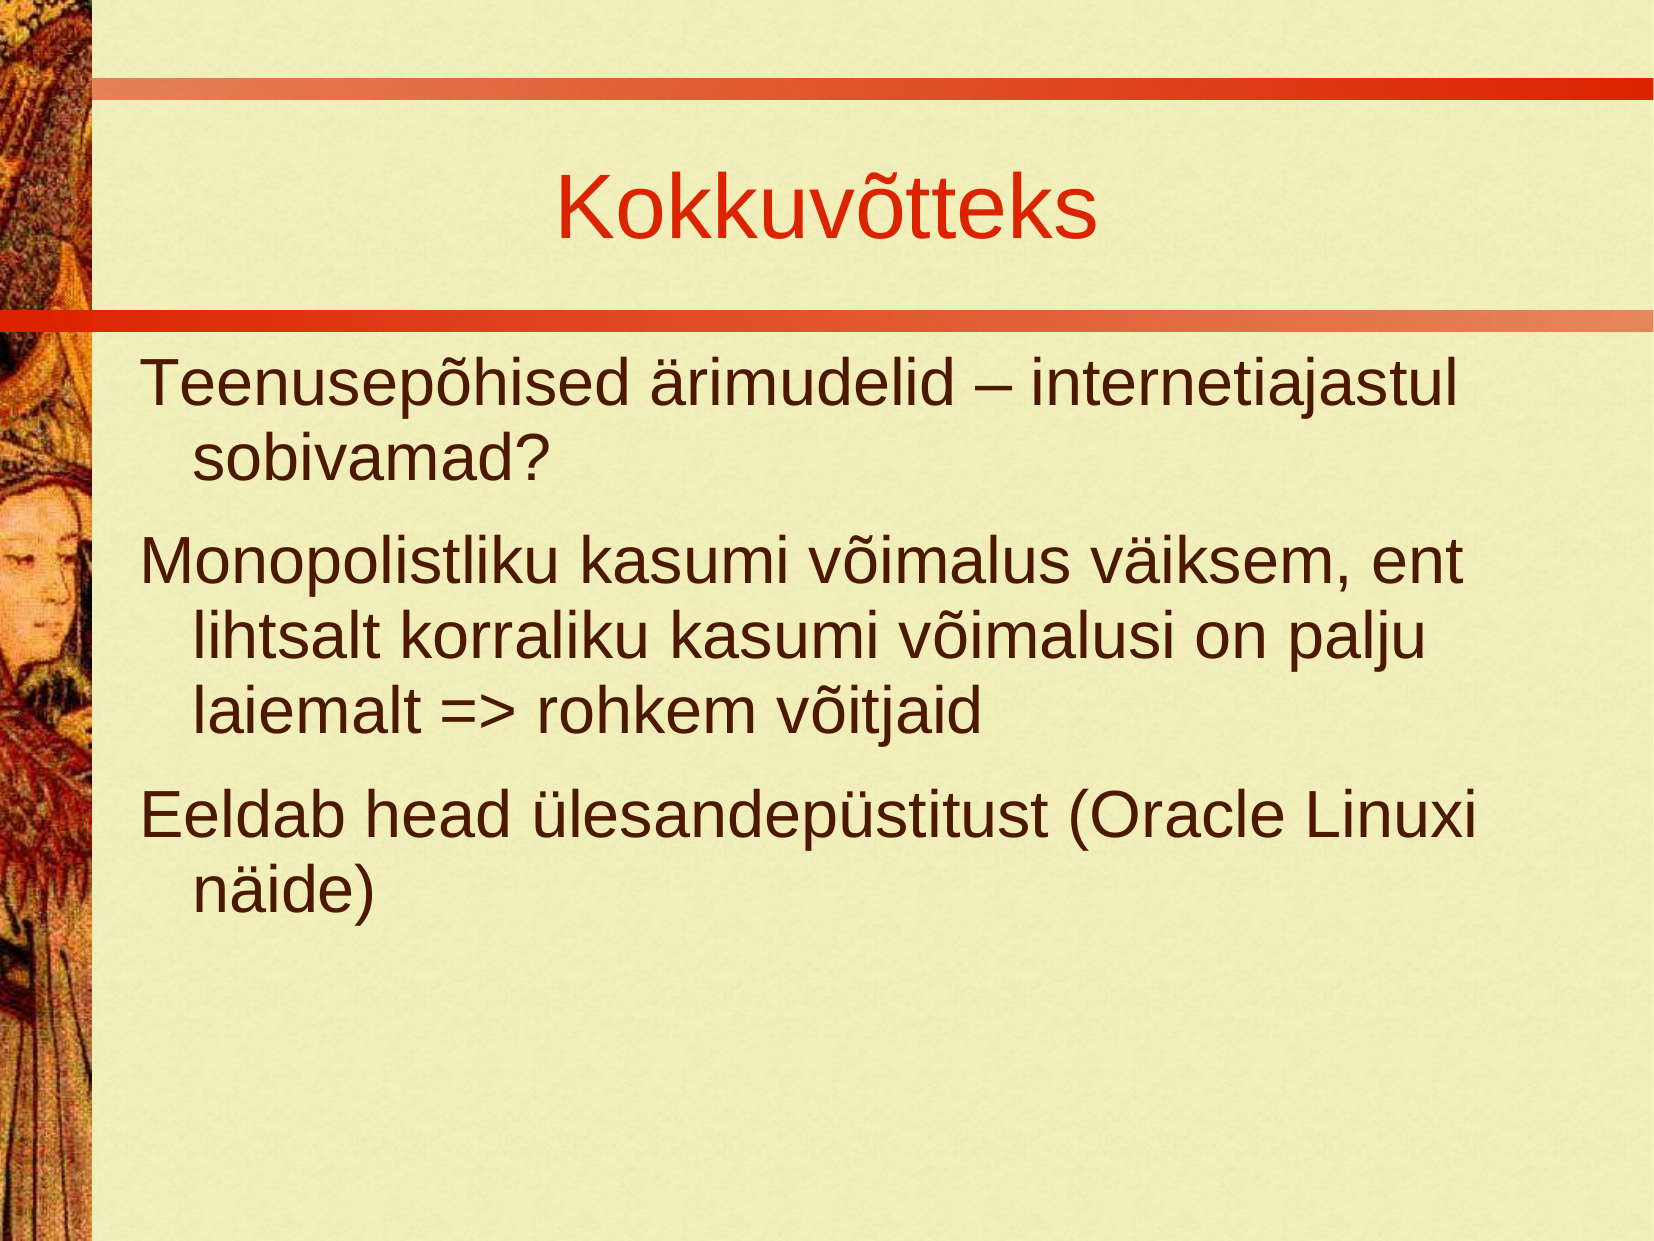

# Kokkuvõtteks
Teenusepõhised ärimudelid – internetiajastul sobivamad?
Monopolistliku kasumi võimalus väiksem, ent lihtsalt korraliku kasumi võimalusi on palju laiemalt => rohkem võitjaid
Eeldab head ülesandepüstitust (Oracle Linuxi näide)